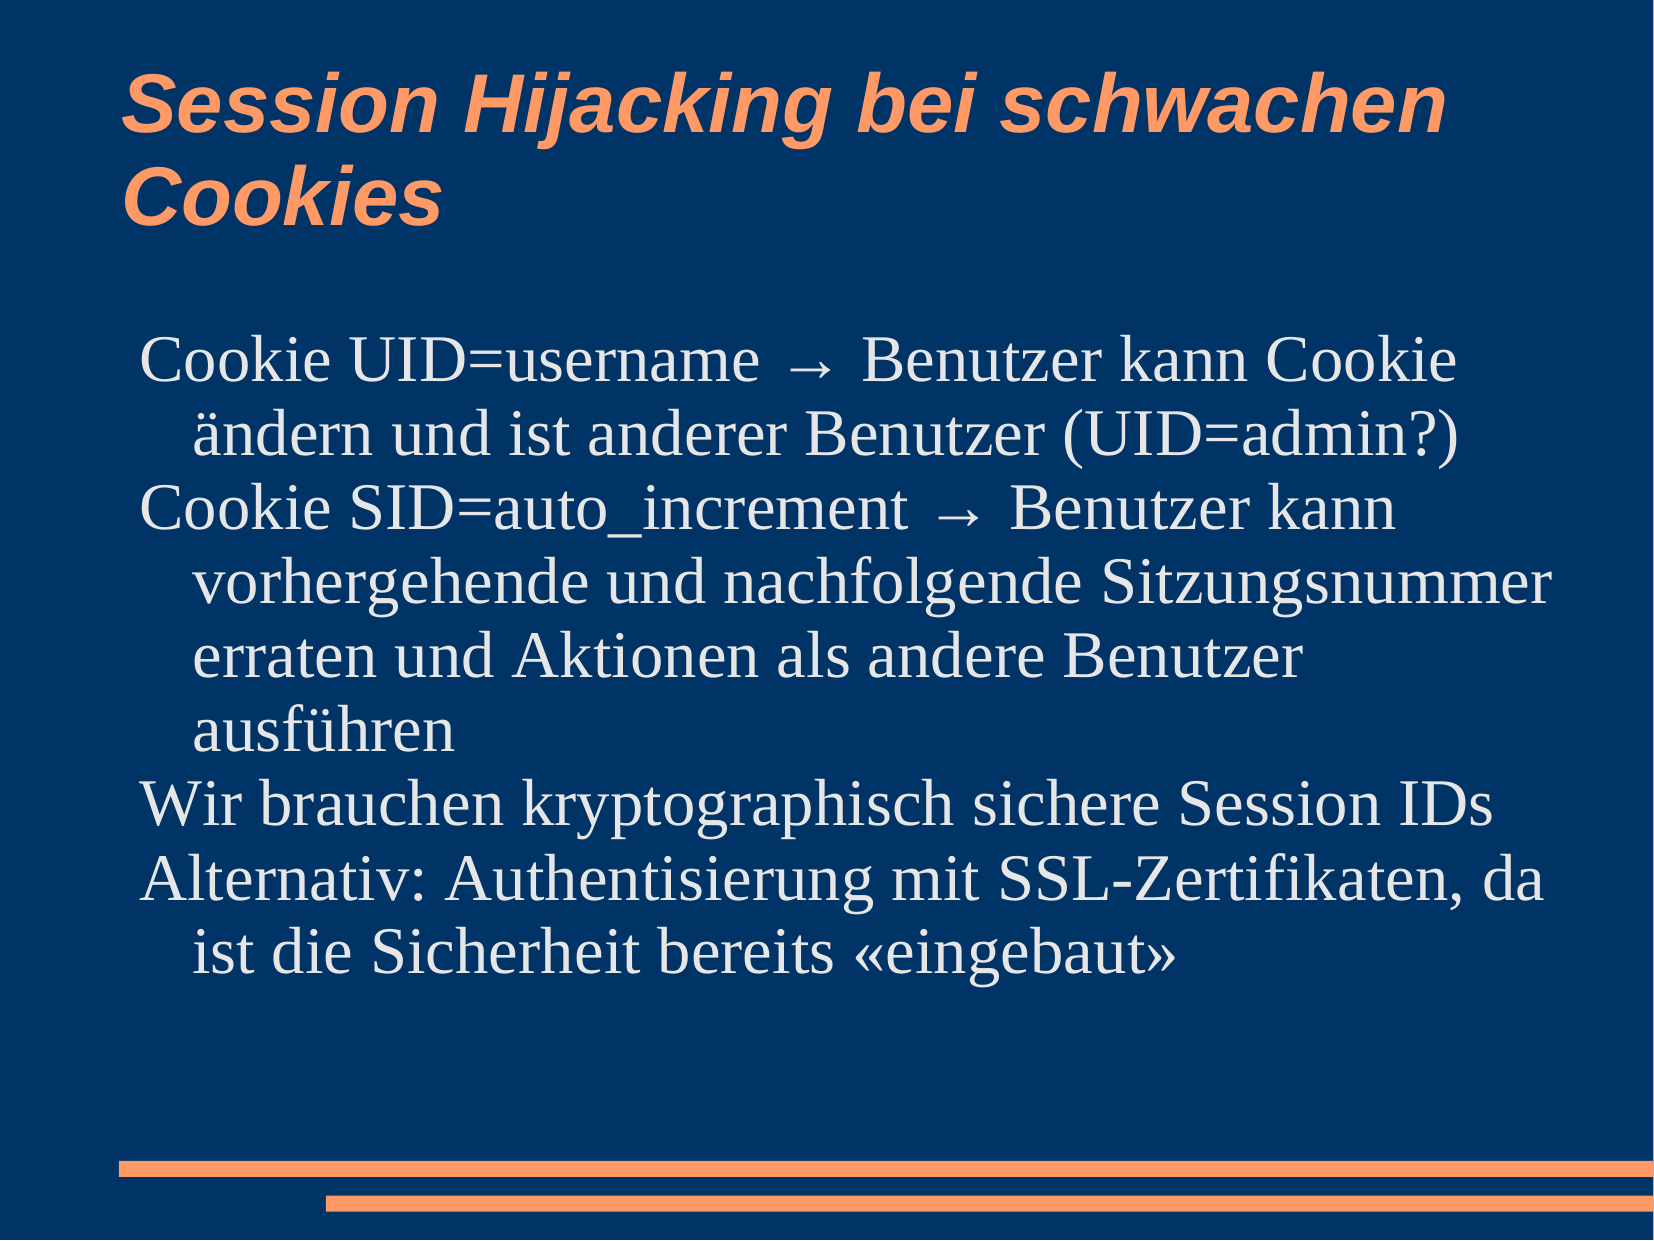

# Session Hijacking bei schwachen Cookies
Cookie UID=username → Benutzer kann Cookie ändern und ist anderer Benutzer (UID=admin?)
Cookie SID=auto_increment → Benutzer kann vorhergehende und nachfolgende Sitzungsnummer erraten und Aktionen als andere Benutzer ausführen
Wir brauchen kryptographisch sichere Session IDs
Alternativ: Authentisierung mit SSL-Zertifikaten, da ist die Sicherheit bereits «eingebaut»